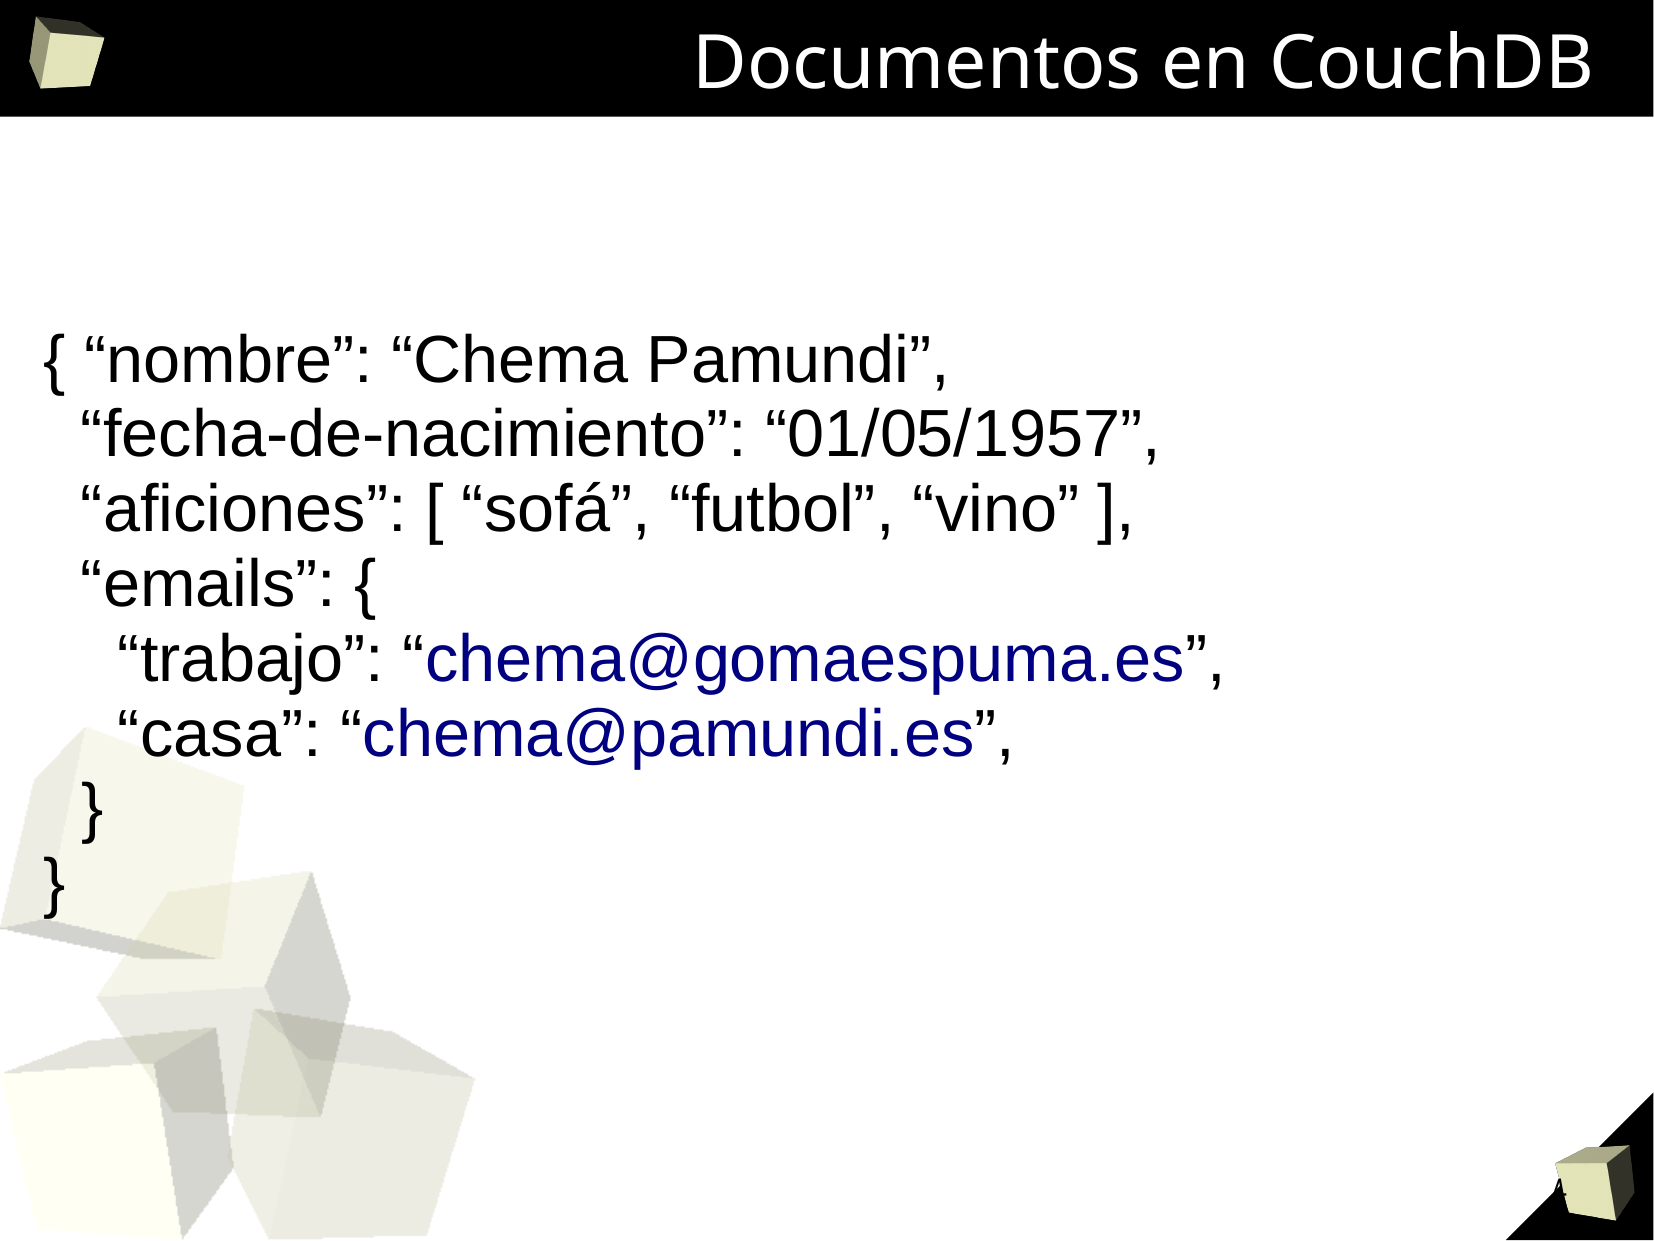

# Documentos en CouchDB
{ “nombre”: “Chema Pamundi”,
 “fecha-de-nacimiento”: “01/05/1957”,
 “aficiones”: [ “sofá”, “futbol”, “vino” ],
 “emails”: {
 “trabajo”: “chema@gomaespuma.es”,
 “casa”: “chema@pamundi.es”,
 }
}